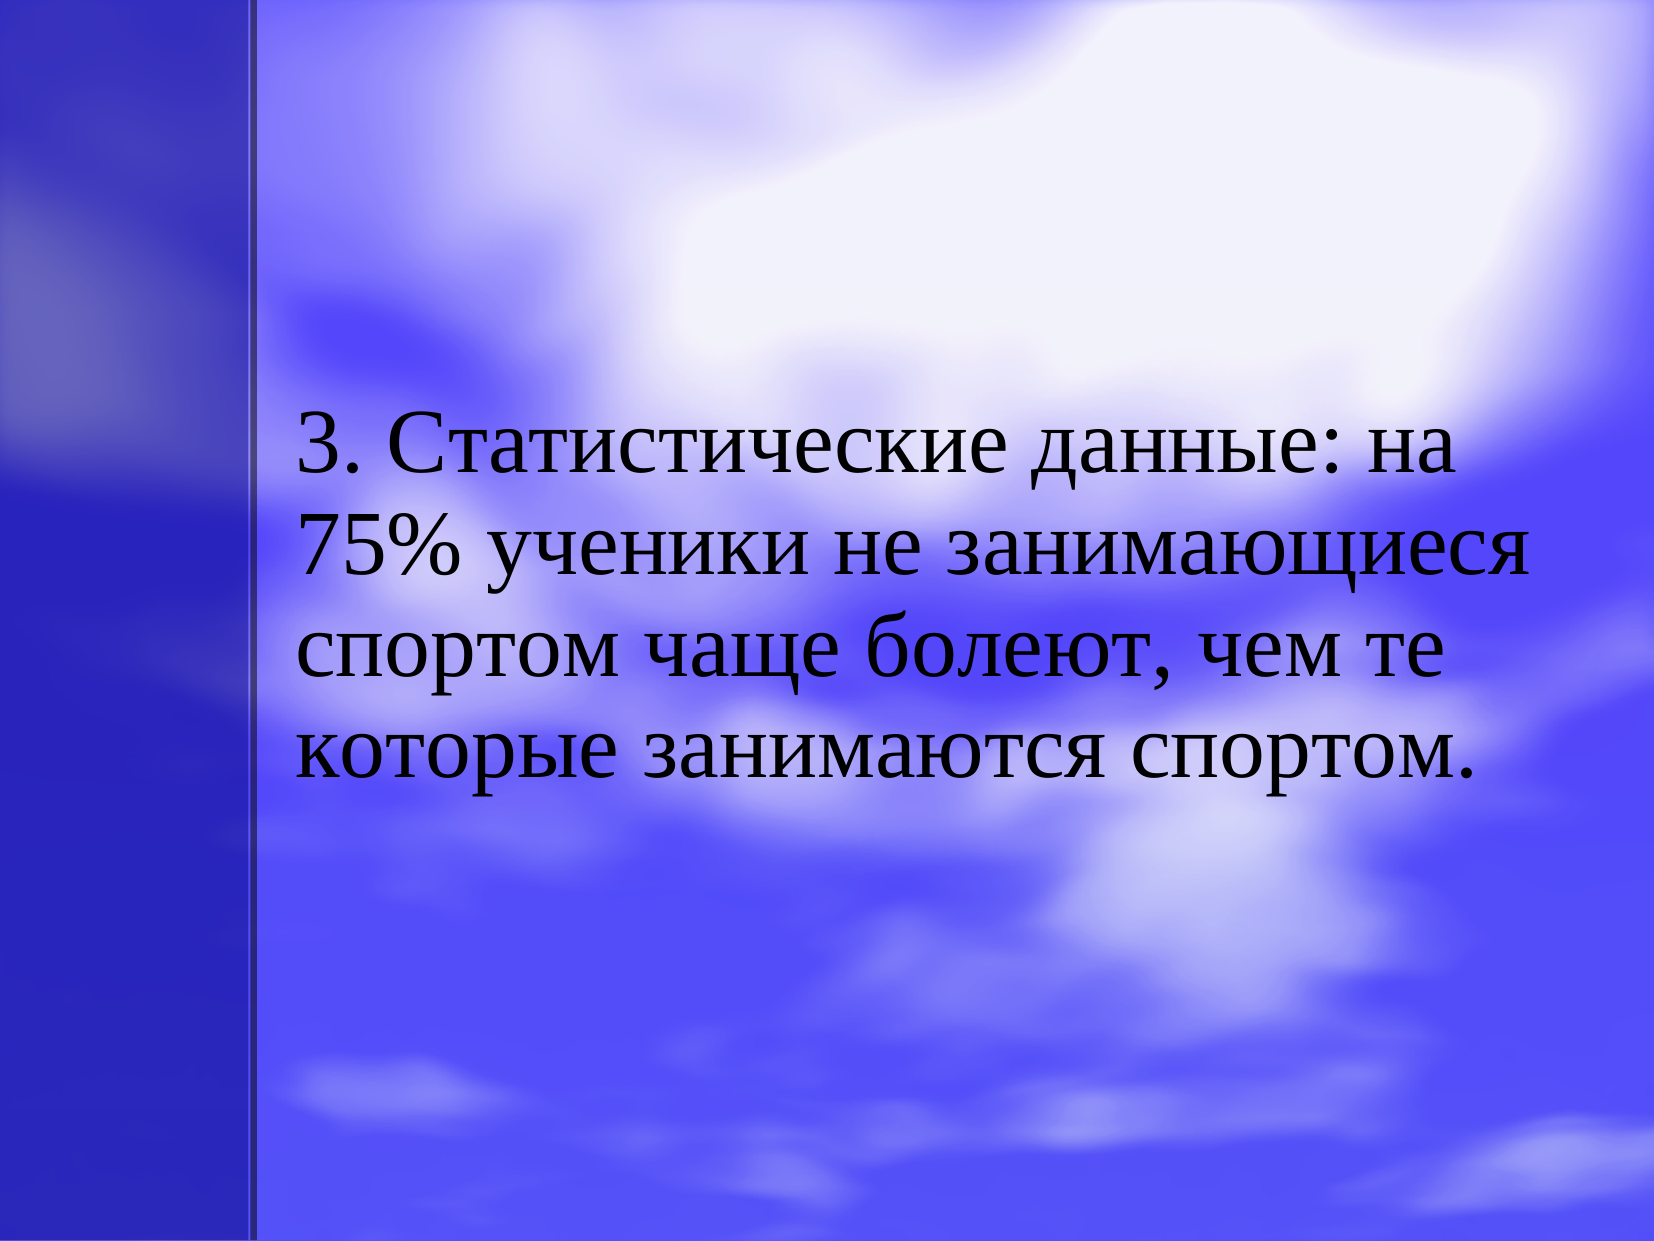

# 3. Статистические данные: на 75% ученики не занимающиеся спортом чаще болеют, чем те которые занимаются спортом.